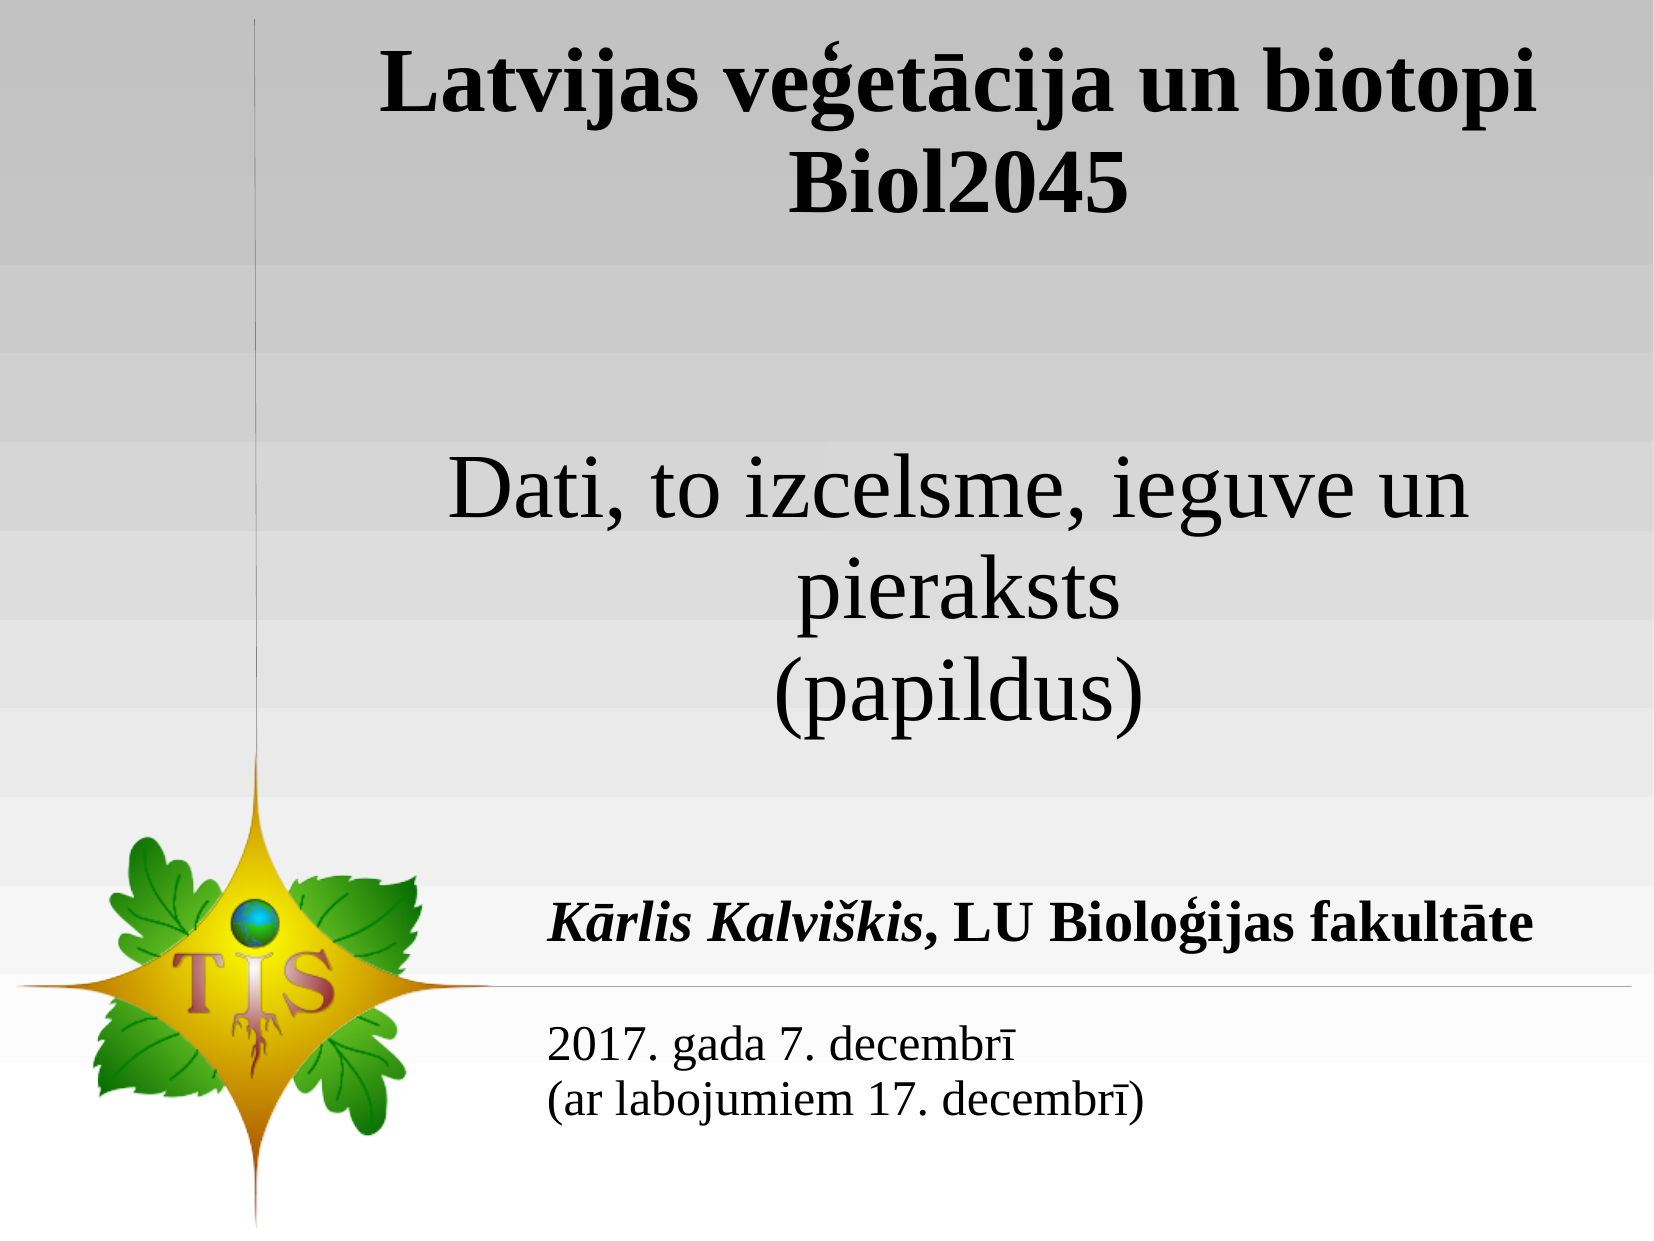

# Dati, to izcelsme, ieguve un pieraksts (papildus)
2017. gada 7. decembrī
(ar labojumiem 17. decembrī)